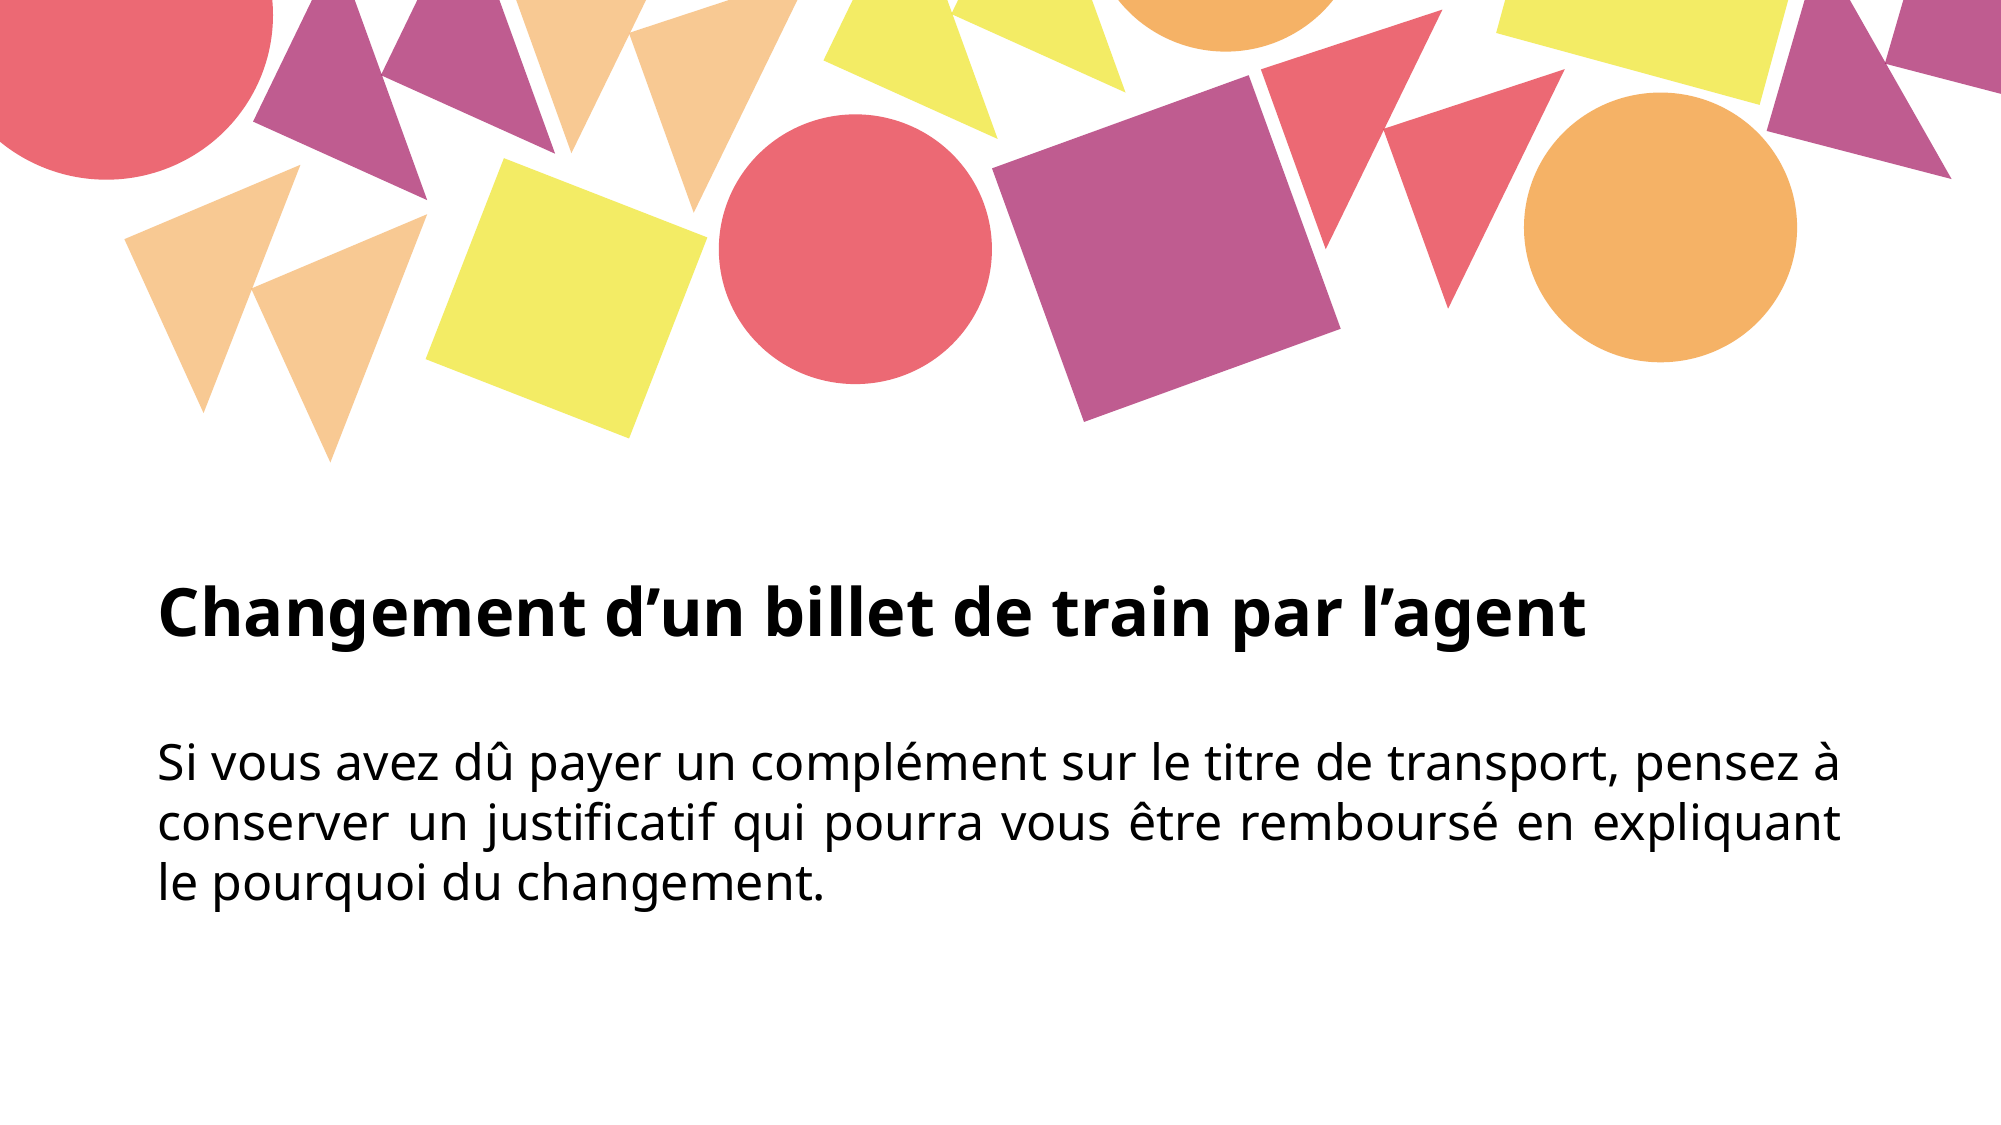

Changement d’un billet de train par l’agent
Si vous avez dû payer un complément sur le titre de transport, pensez à conserver un justificatif qui pourra vous être remboursé en expliquant le pourquoi du changement.